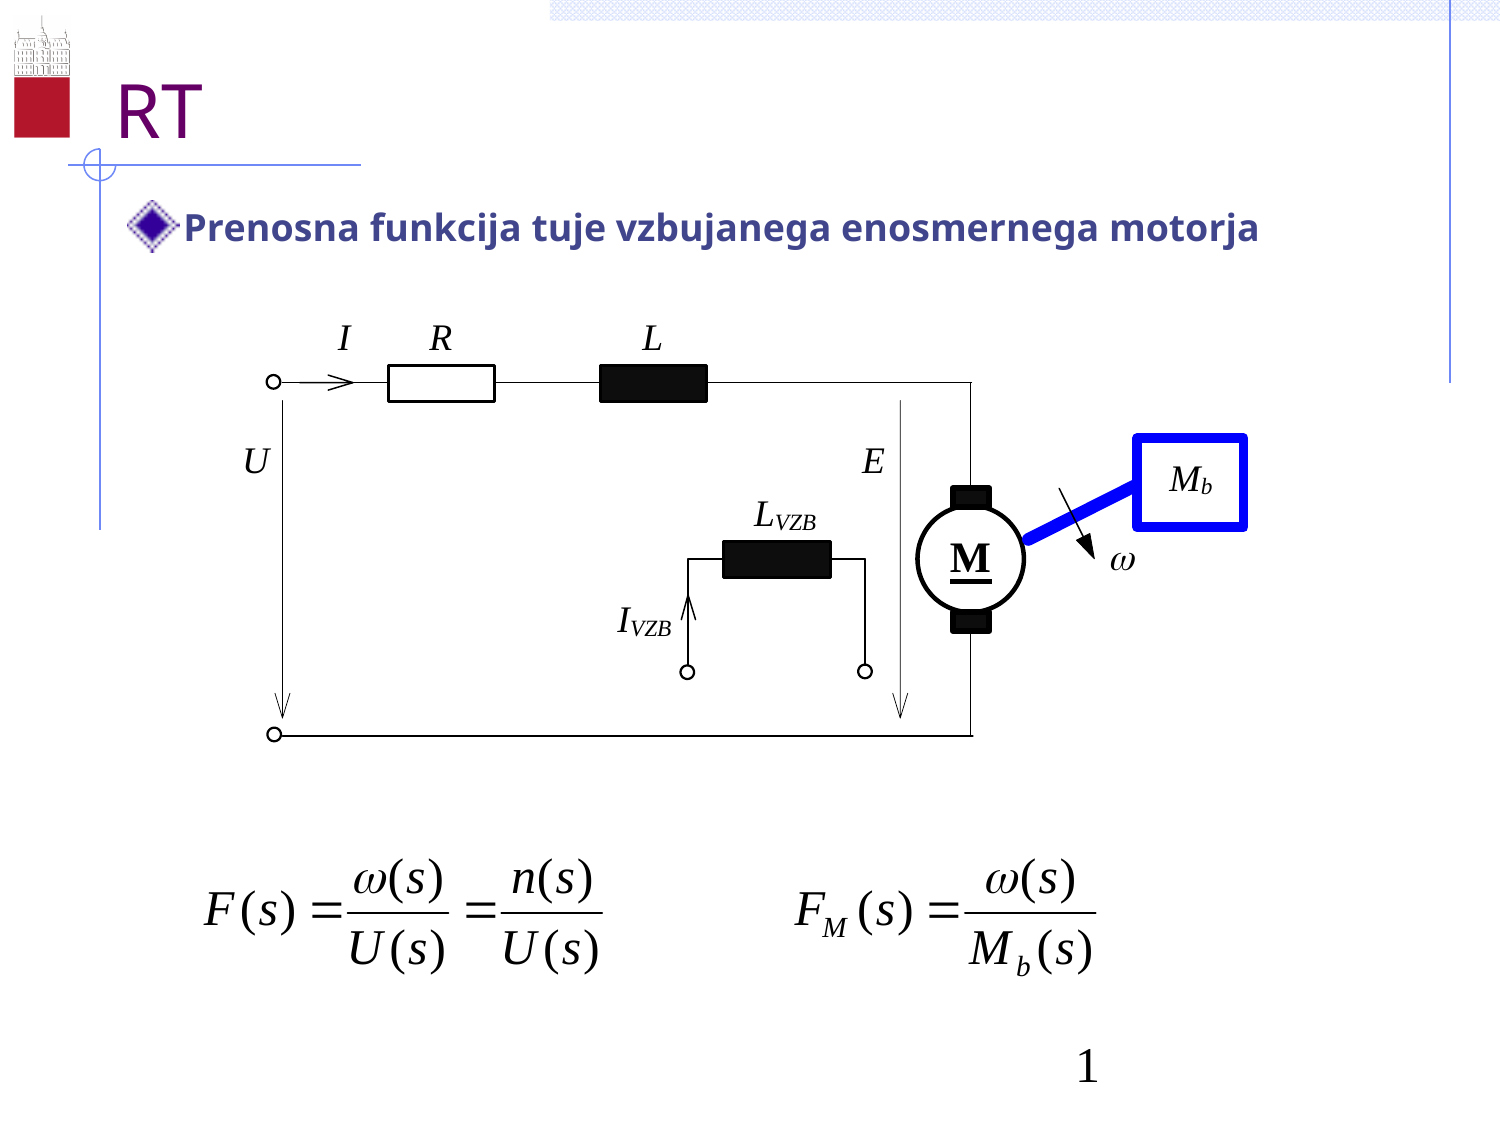

RT
# Prenosna funkcija tuje vzbujanega enosmernega motorja
1